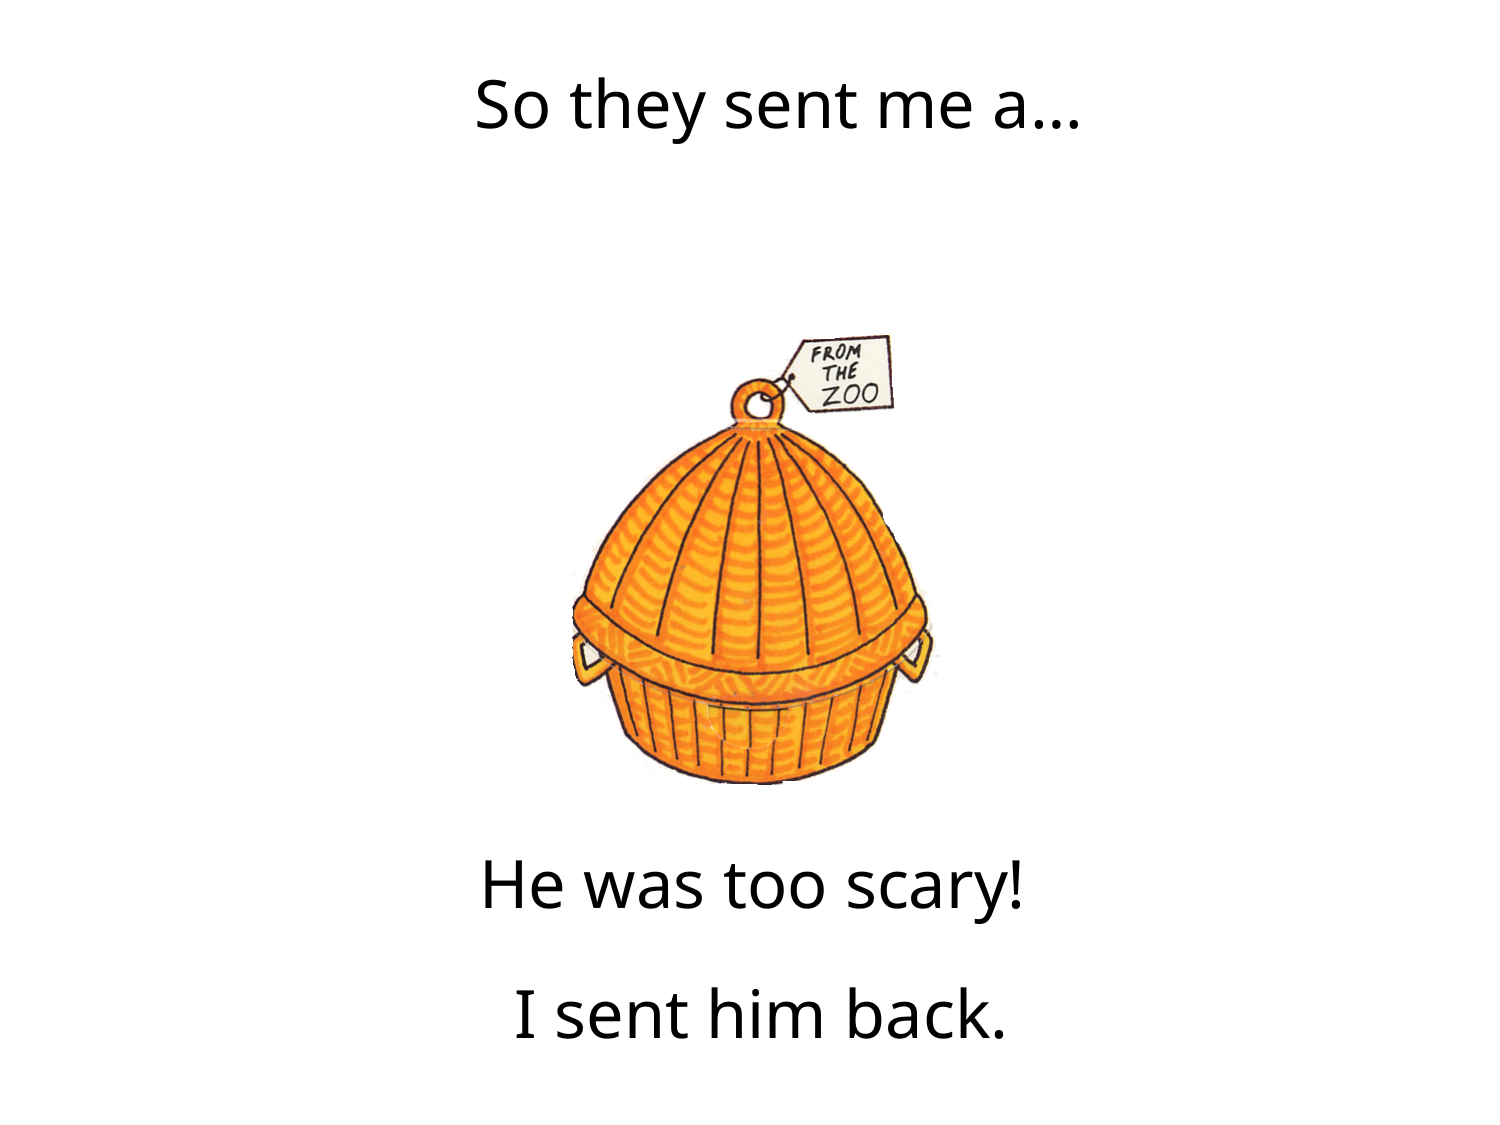

So they sent me a…
He was too scary!
I sent him back.